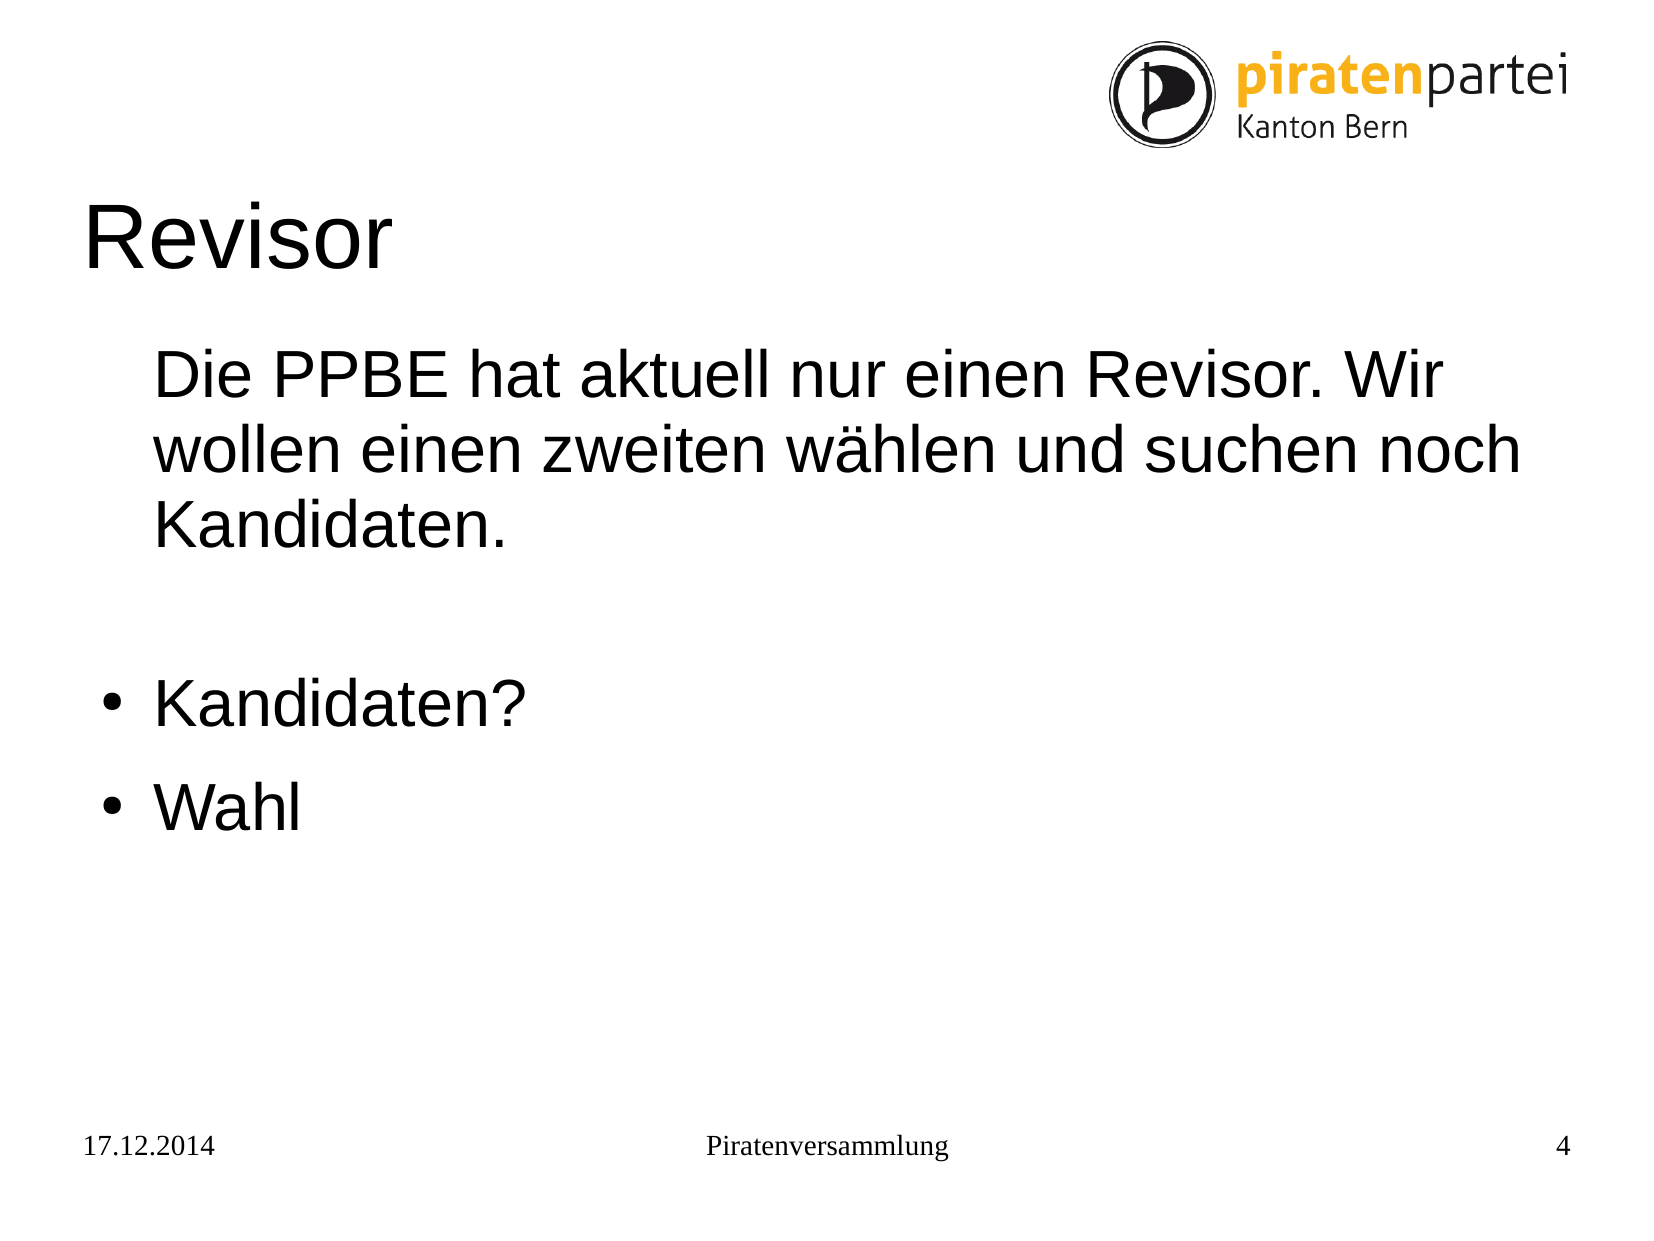

# Revisor
Die PPBE hat aktuell nur einen Revisor. Wir wollen einen zweiten wählen und suchen noch Kandidaten.
Kandidaten?
Wahl
17.12.2014
Piratenversammlung
4